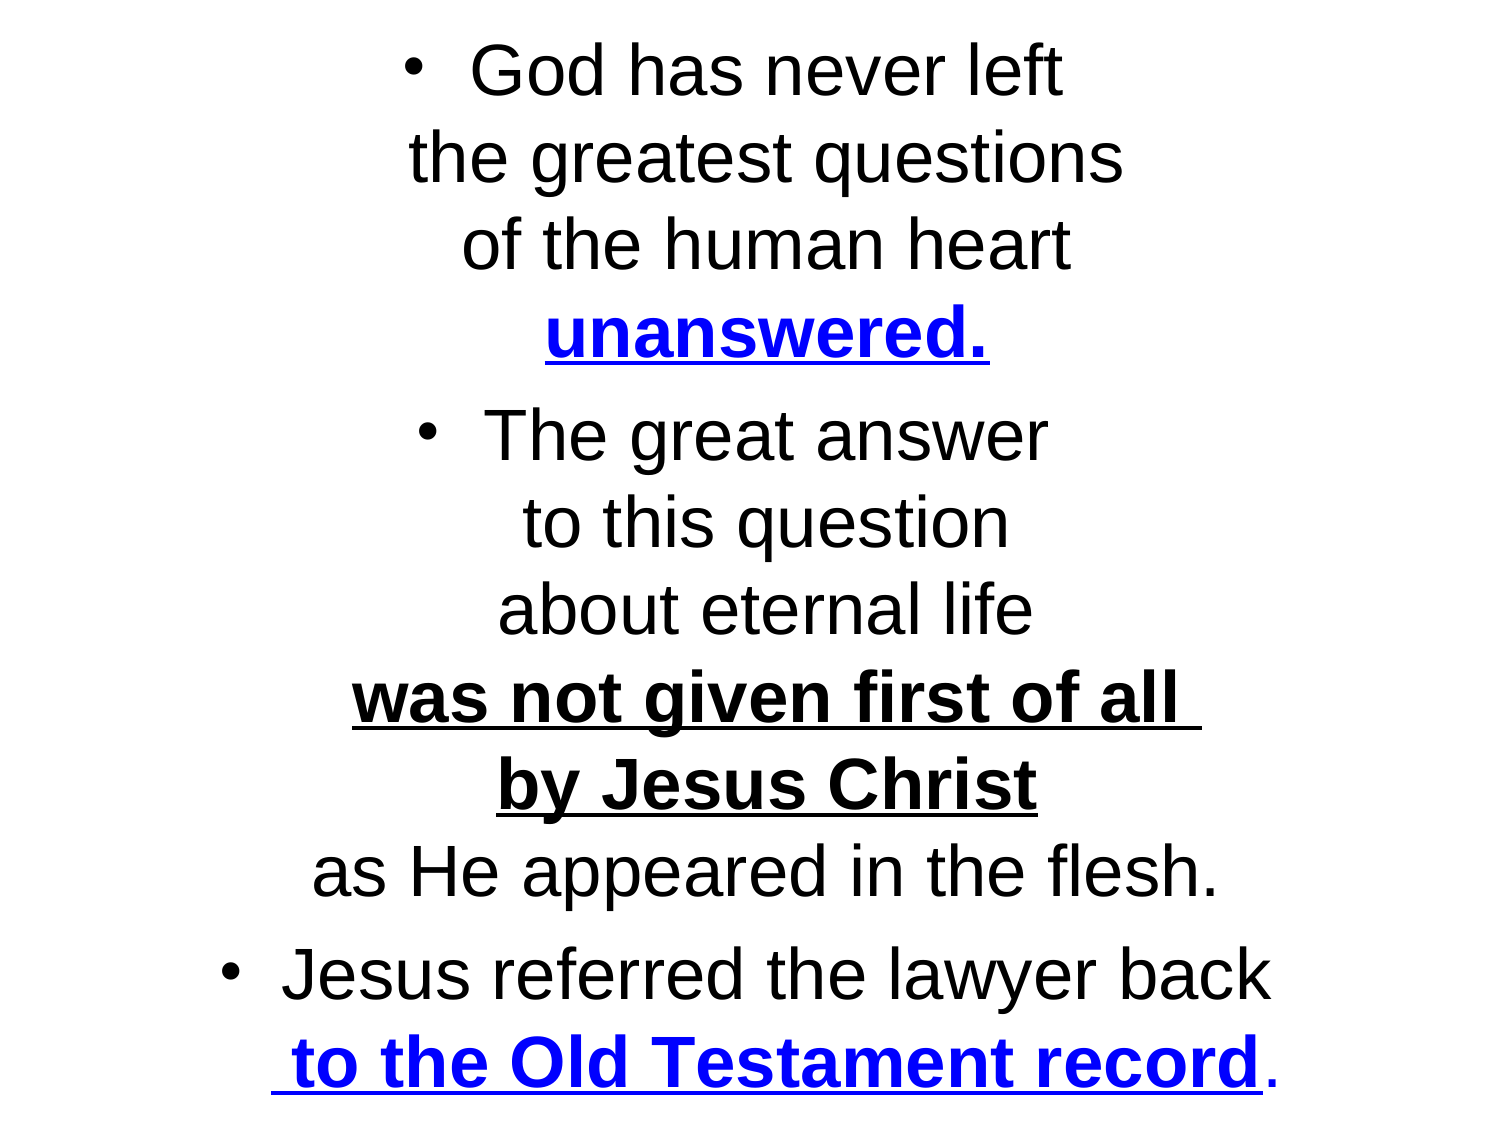

# God has never left the greatest questions of the human heart unanswered.
The great answer
to this question
about eternal life
was not given first of all
by Jesus Christ
as He appeared in the flesh.
Jesus referred the lawyer back
 to the Old Testament record.
24